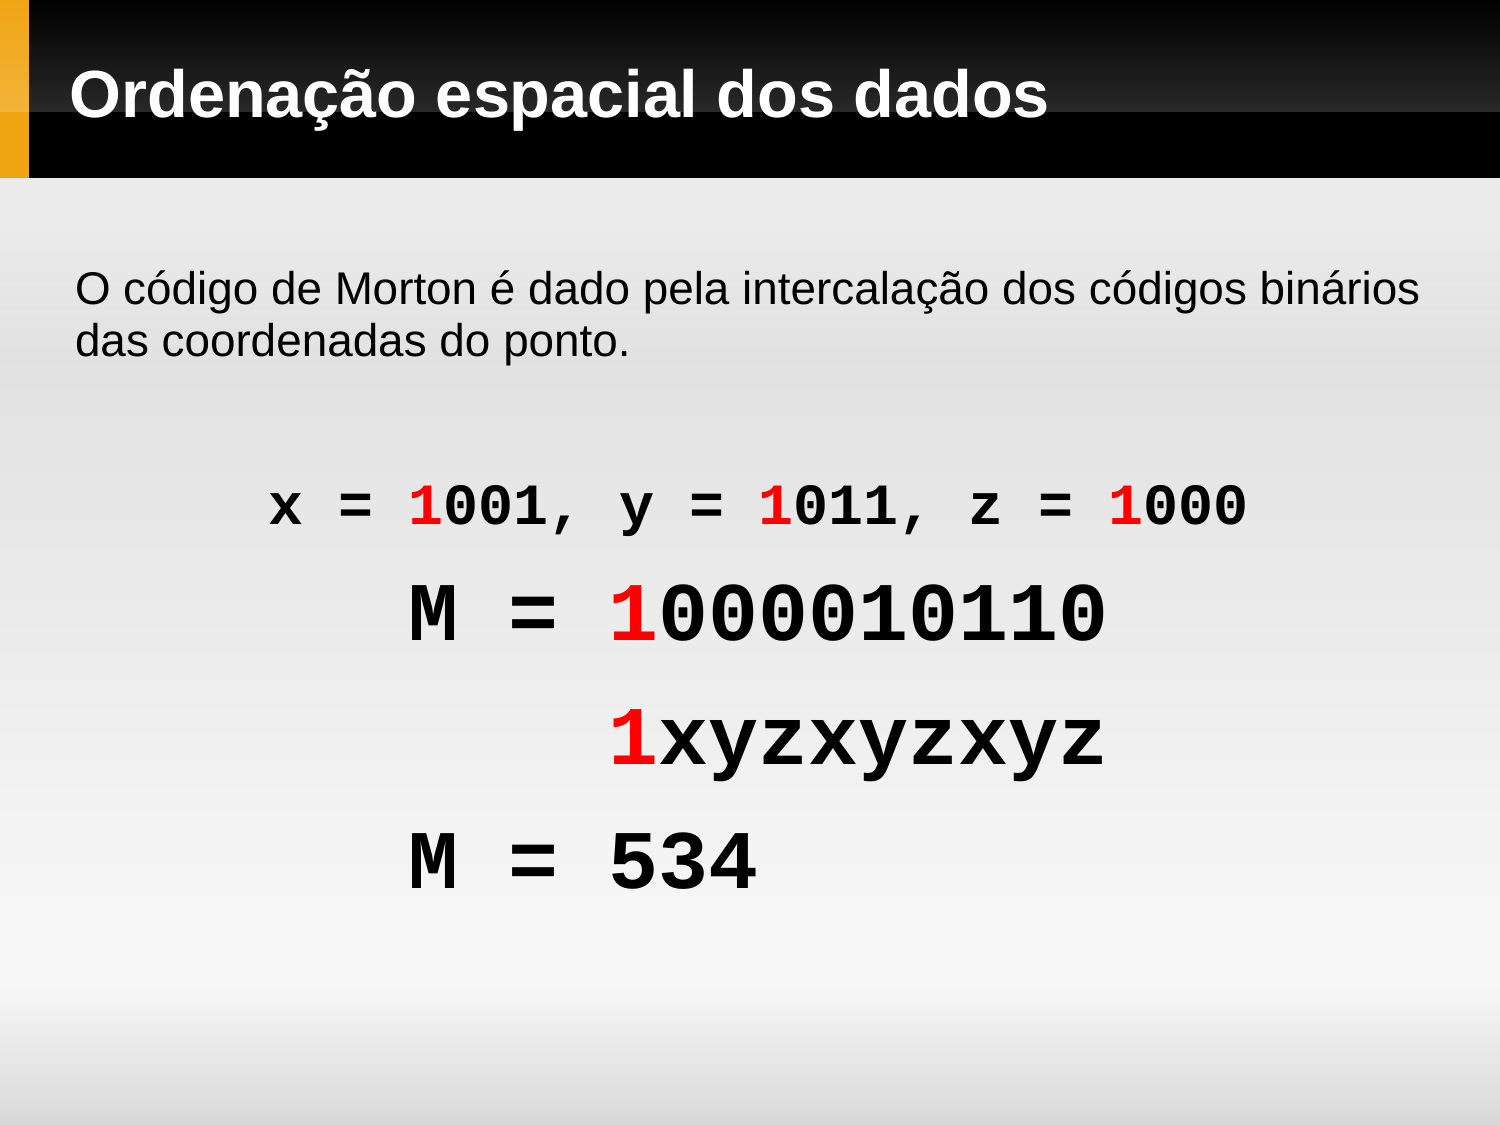

# Ordenação espacial dos dados
O código de Morton é dado pela intercalação dos códigos binários das coordenadas do ponto.
x = 1001, y = 1011, z = 1000
M = 1000010110
 1xyzxyzxyz
M = 534